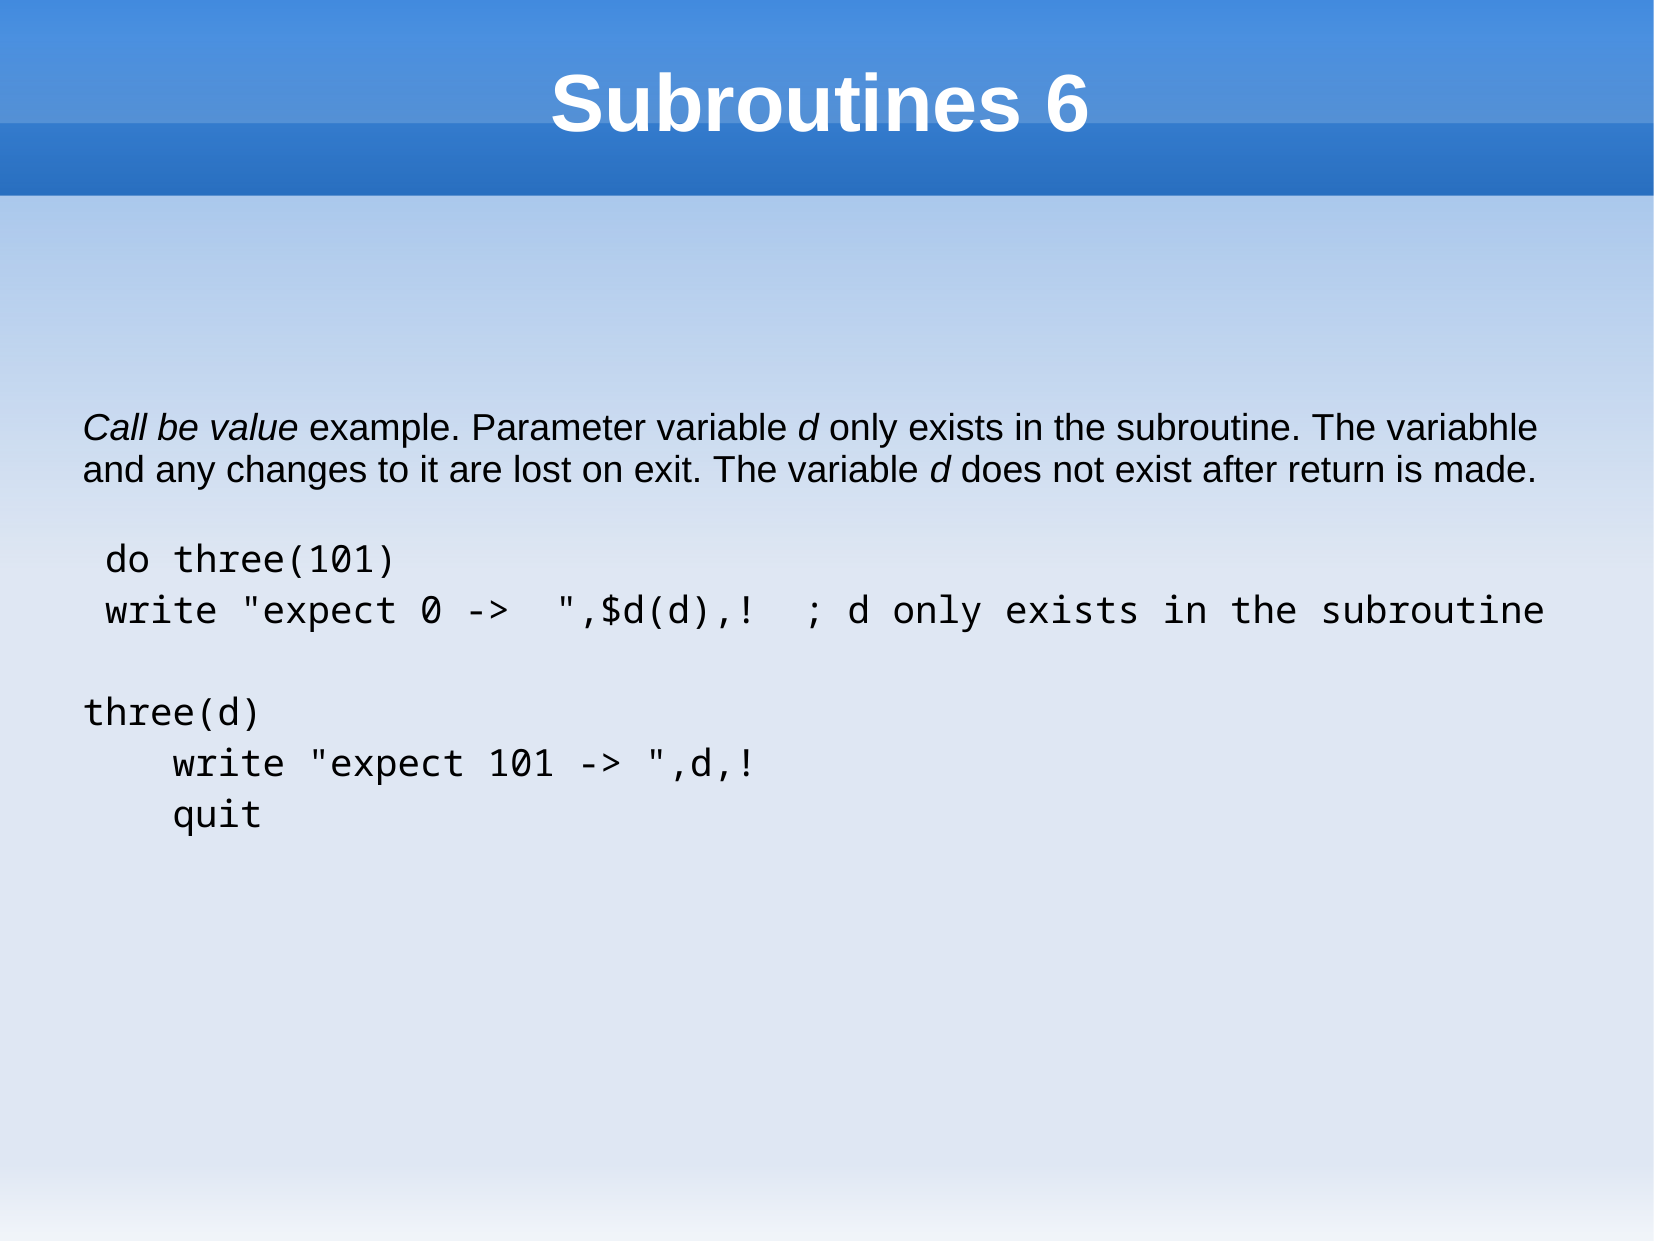

# Subroutines 6
Call be value example. Parameter variable d only exists in the subroutine. The variabhle and any changes to it are lost on exit. The variable d does not exist after return is made.
 do three(101)
 write "expect 0 -> ",$d(d),! ; d only exists in the subroutine
three(d)
 write "expect 101 -> ",d,!
 quit